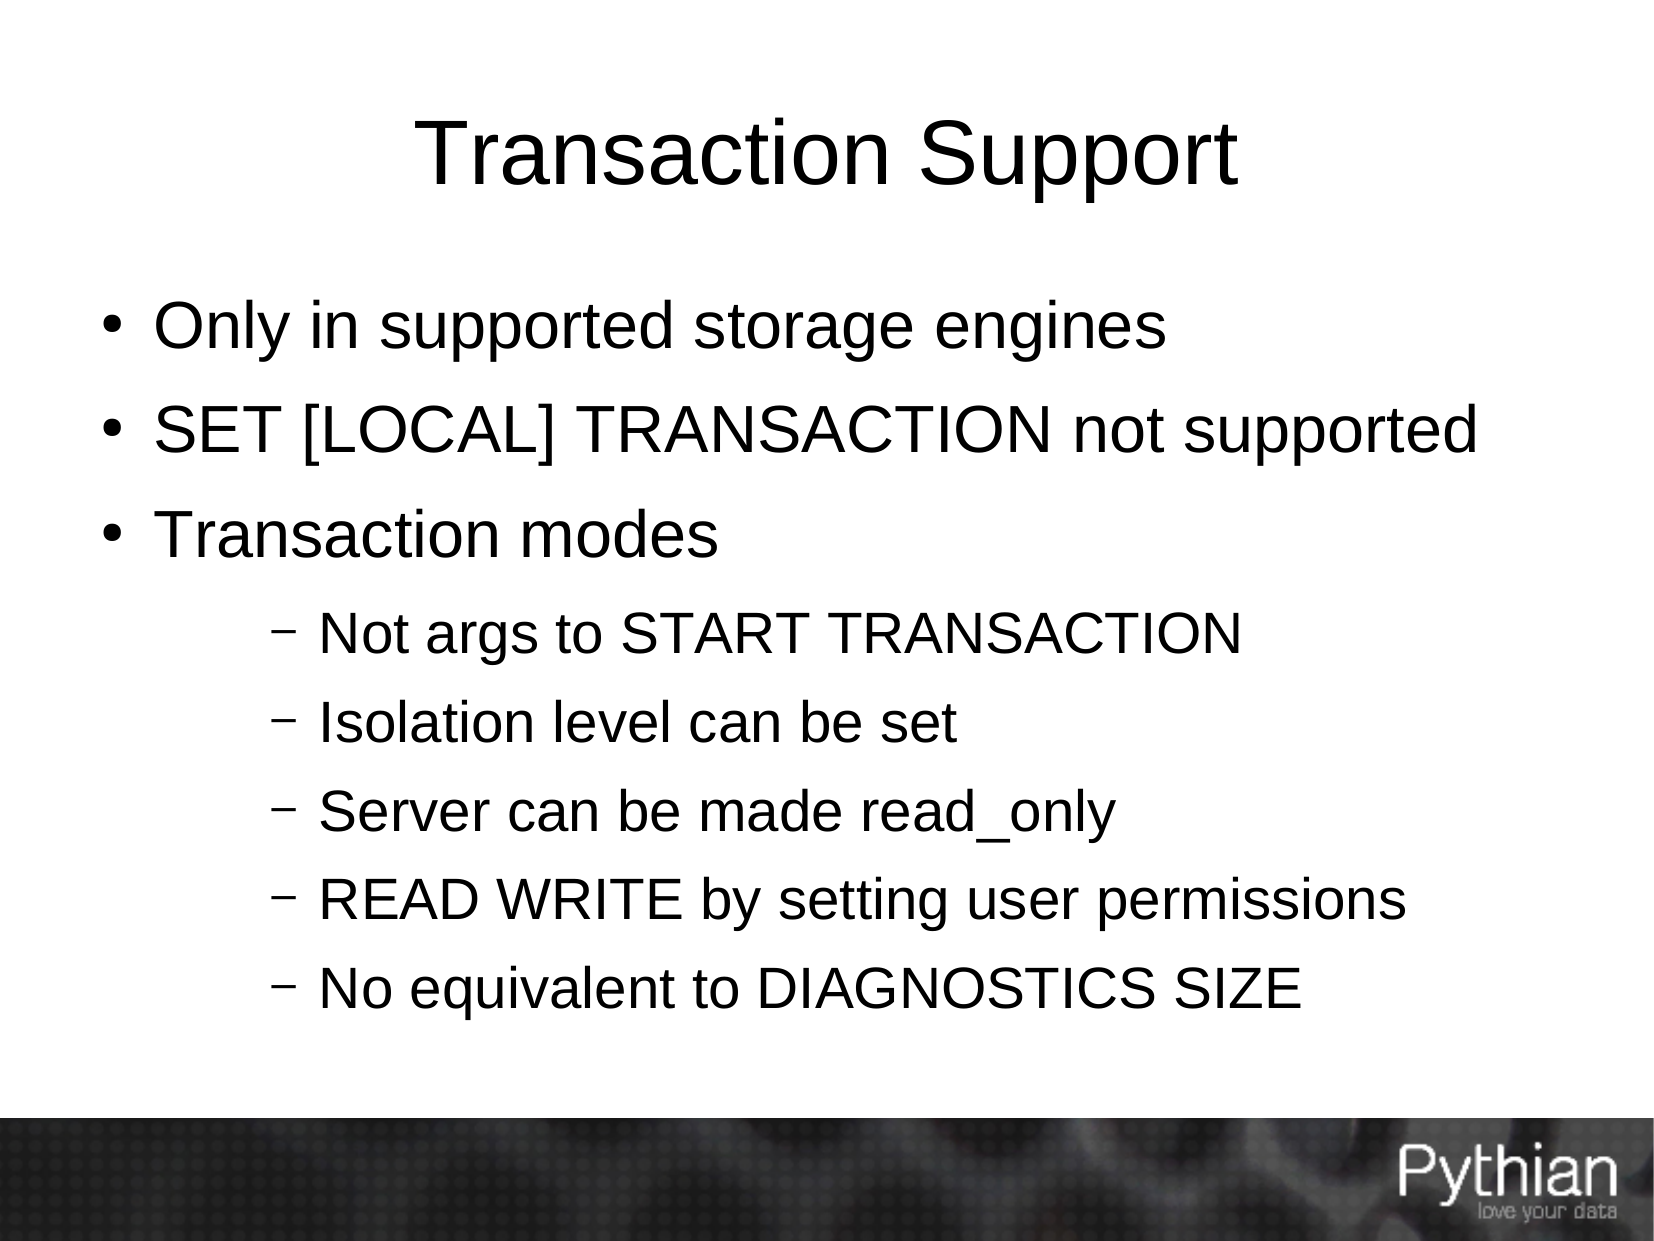

# Transaction Support
Only in supported storage engines
SET [LOCAL] TRANSACTION not supported
Transaction modes
Not args to START TRANSACTION
Isolation level can be set
Server can be made read_only
READ WRITE by setting user permissions
No equivalent to DIAGNOSTICS SIZE